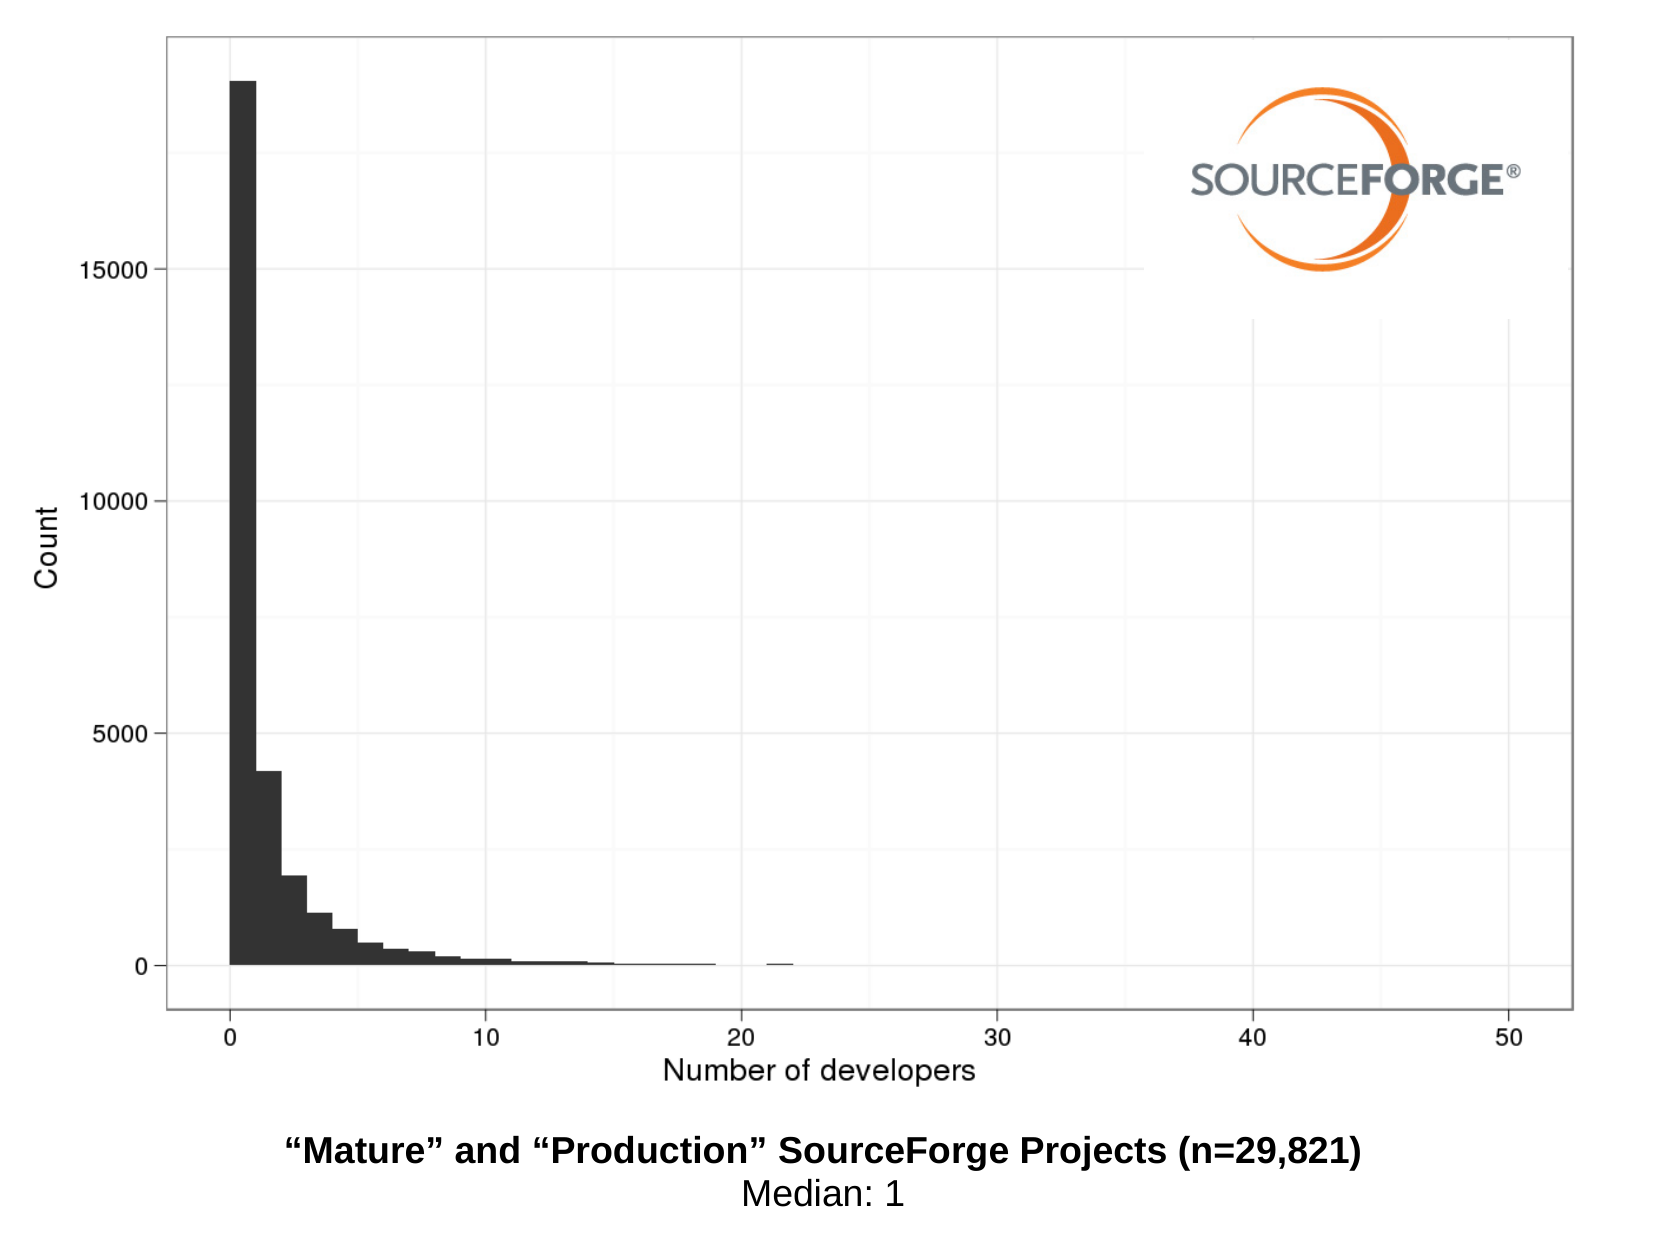

“Mature” and “Production” SourceForge Projects (n=29,821)
Median: 1